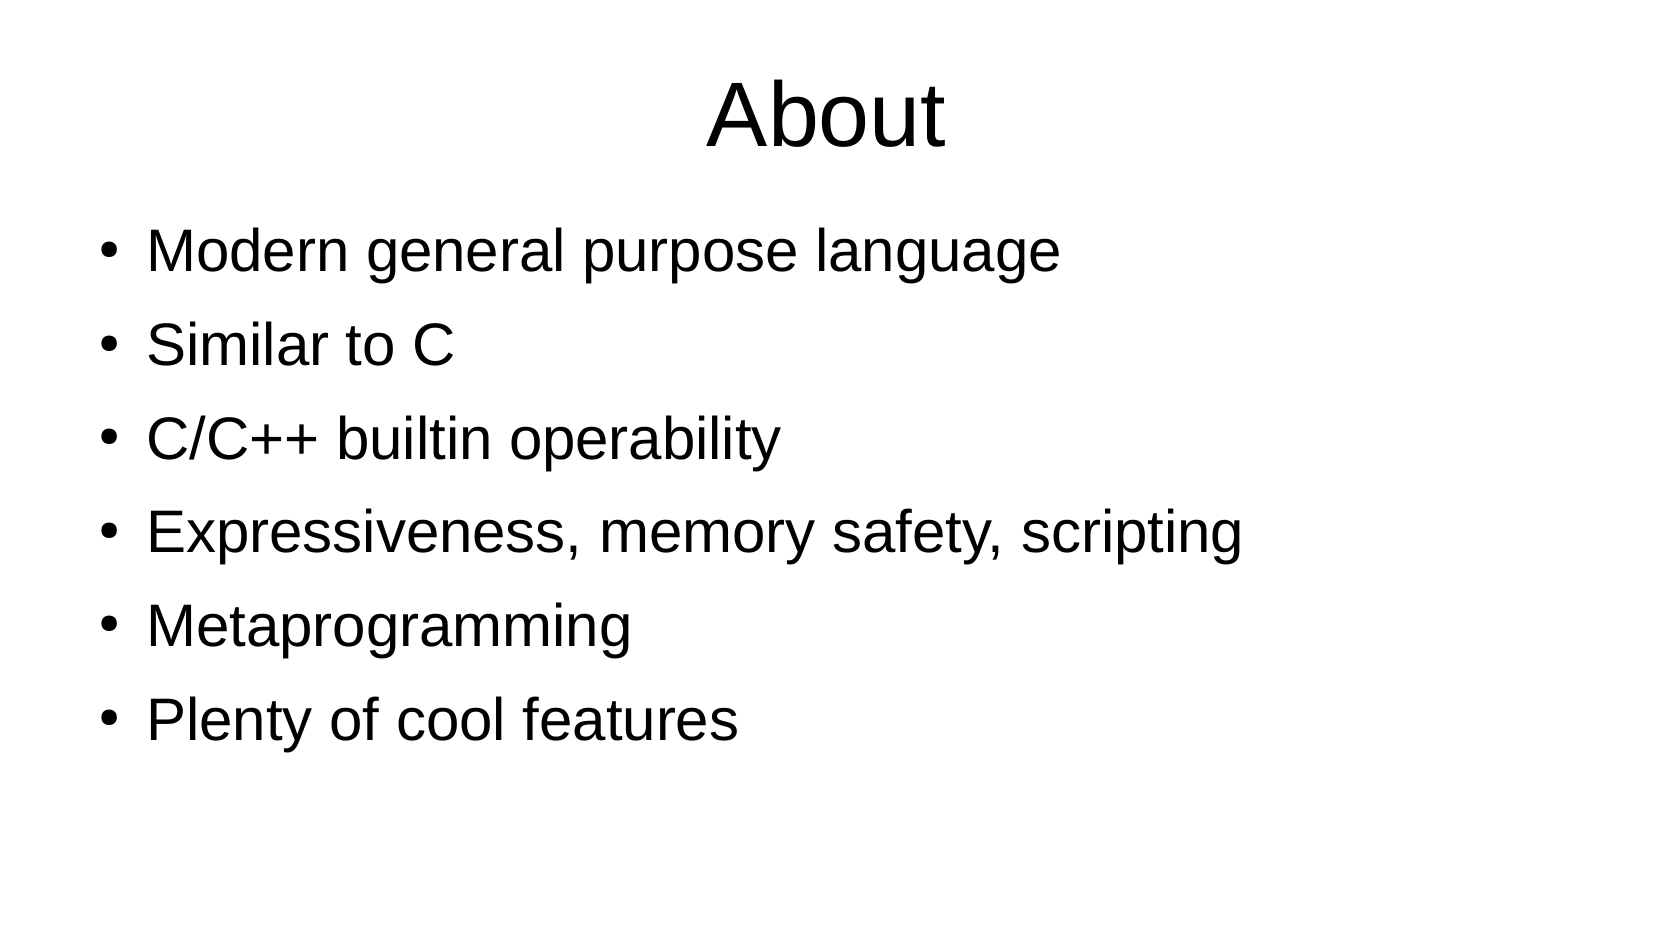

# About
Modern general purpose language
Similar to C
C/C++ builtin operability
Expressiveness, memory safety, scripting
Metaprogramming
Plenty of cool features